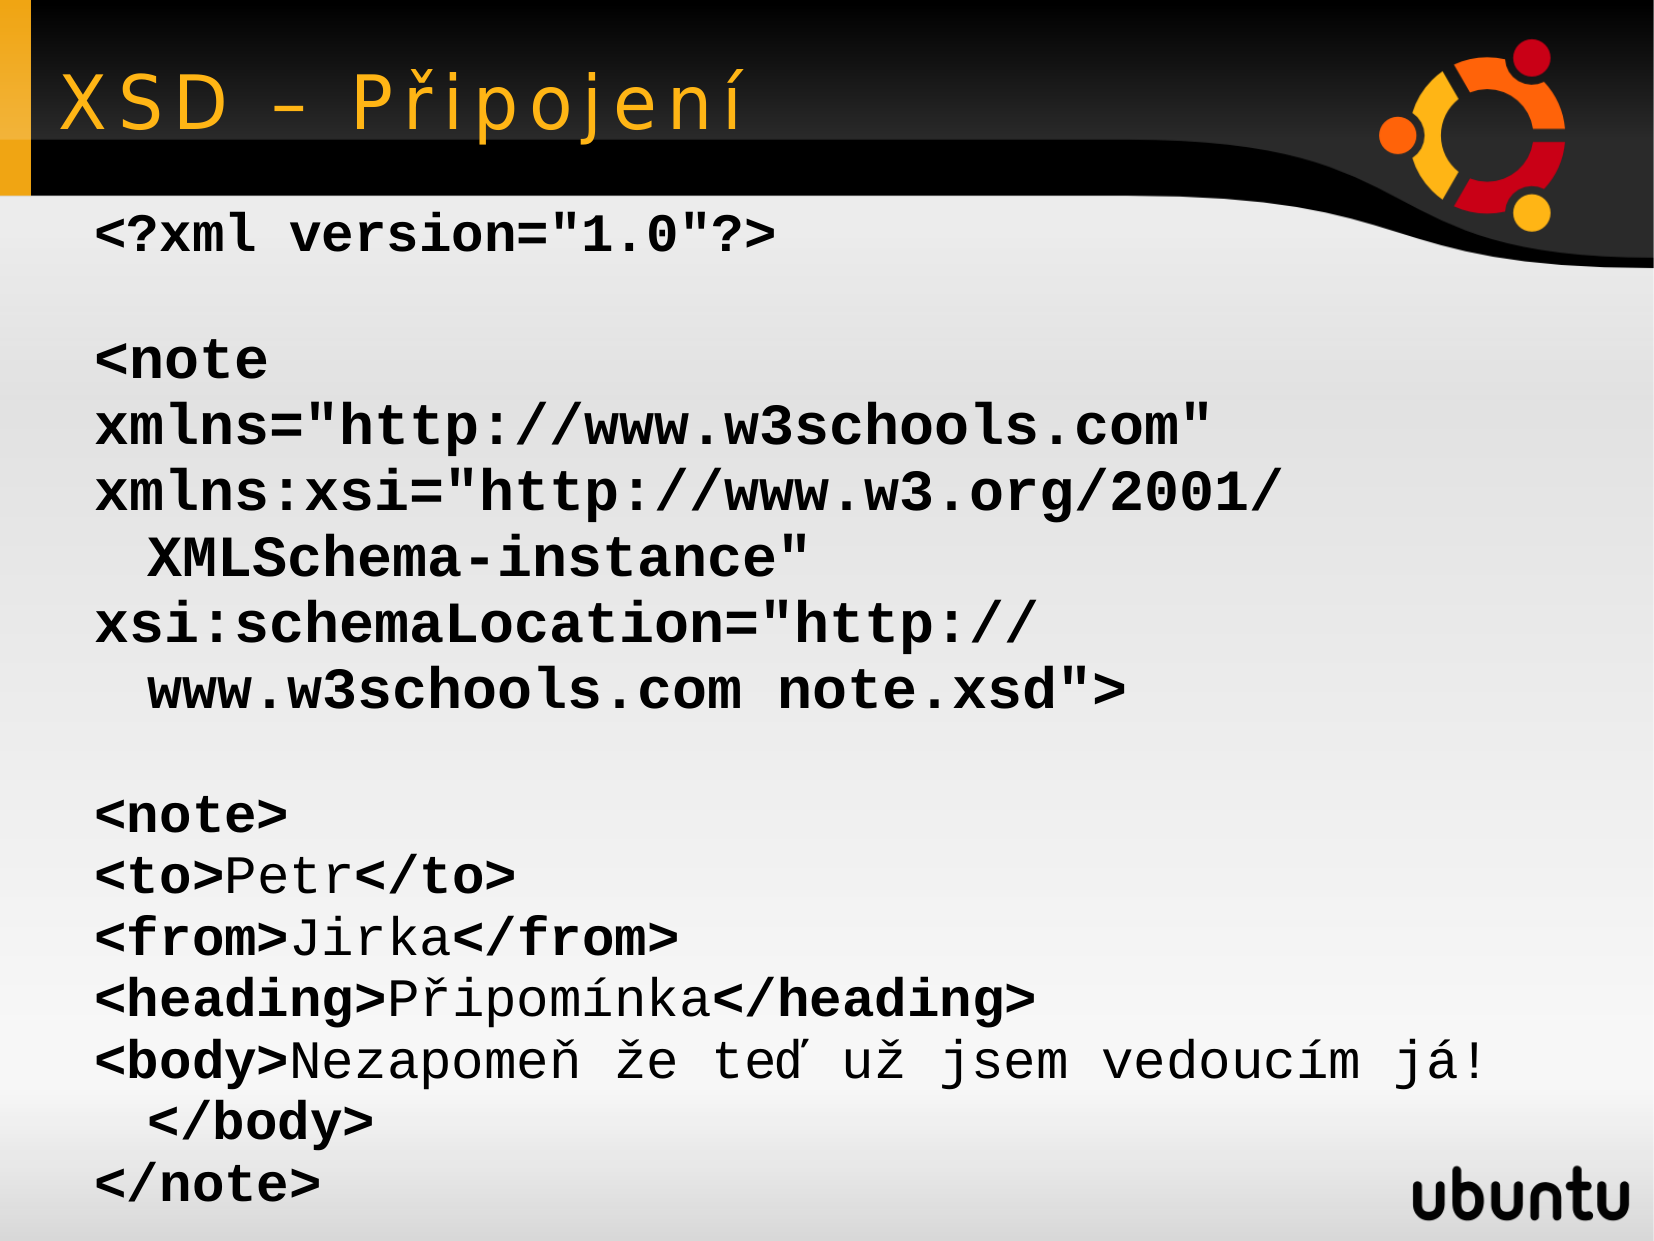

# XSD – Připojení
<?xml version="1.0"?>
<note
xmlns="http://www.w3schools.com"
xmlns:xsi="http://www.w3.org/2001/XMLSchema-instance"
xsi:schemaLocation="http://www.w3schools.com note.xsd">
<note>
<to>Petr</to>
<from>Jirka</from>
<heading>Připomínka</heading>
<body>Nezapomeň že teď už jsem vedoucím já!</body>
</note>